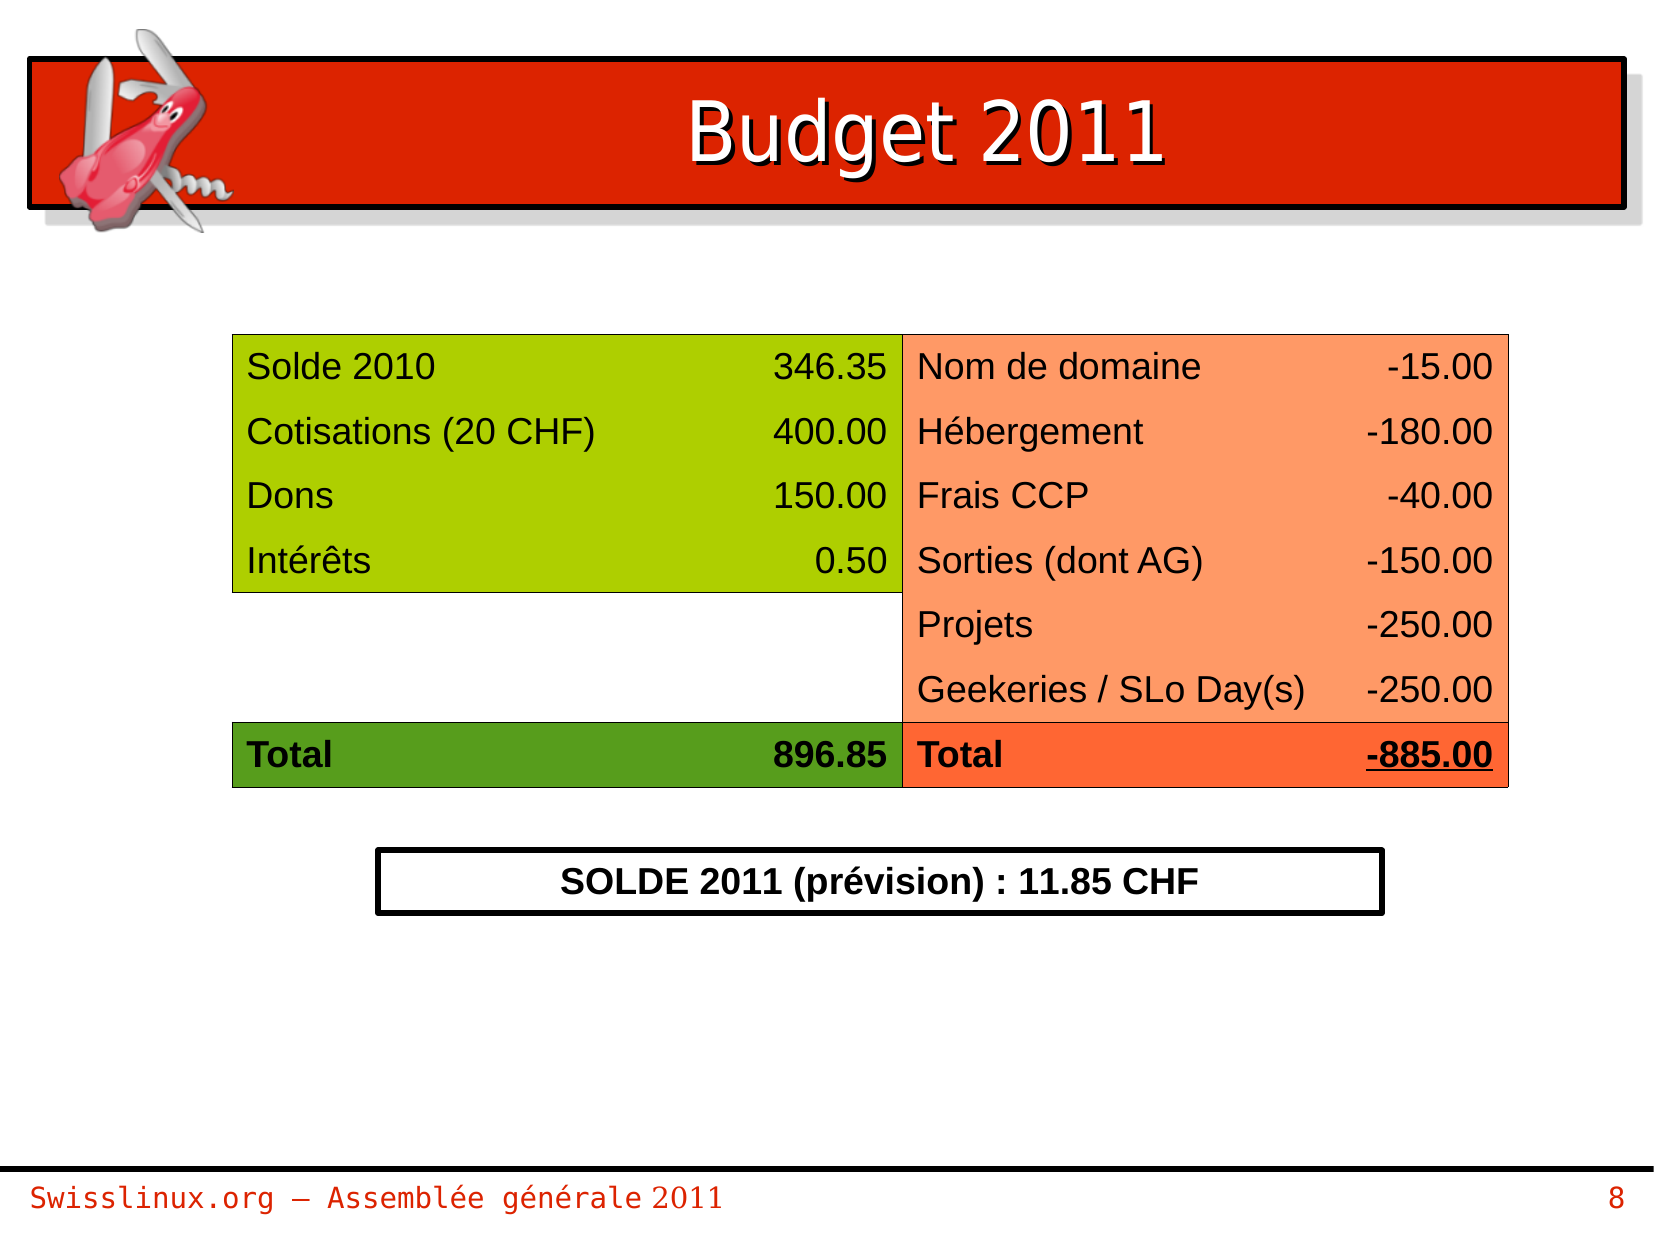

# Budget 2011
| Solde 2010 | 346.35 | Nom de domaine | -15.00 |
| --- | --- | --- | --- |
| Cotisations (20 CHF) | 400.00 | Hébergement | -180.00 |
| Dons | 150.00 | Frais CCP | -40.00 |
| Intérêts | 0.50 | Sorties (dont AG) | -150.00 |
| | | Projets | -250.00 |
| | | Geekeries / SLo Day(s) | -250.00 |
| Total | 896.85 | Total | -885.00 |
SOLDE 2011 (prévision) : 11.85 CHF
26 Janvier 2007
8